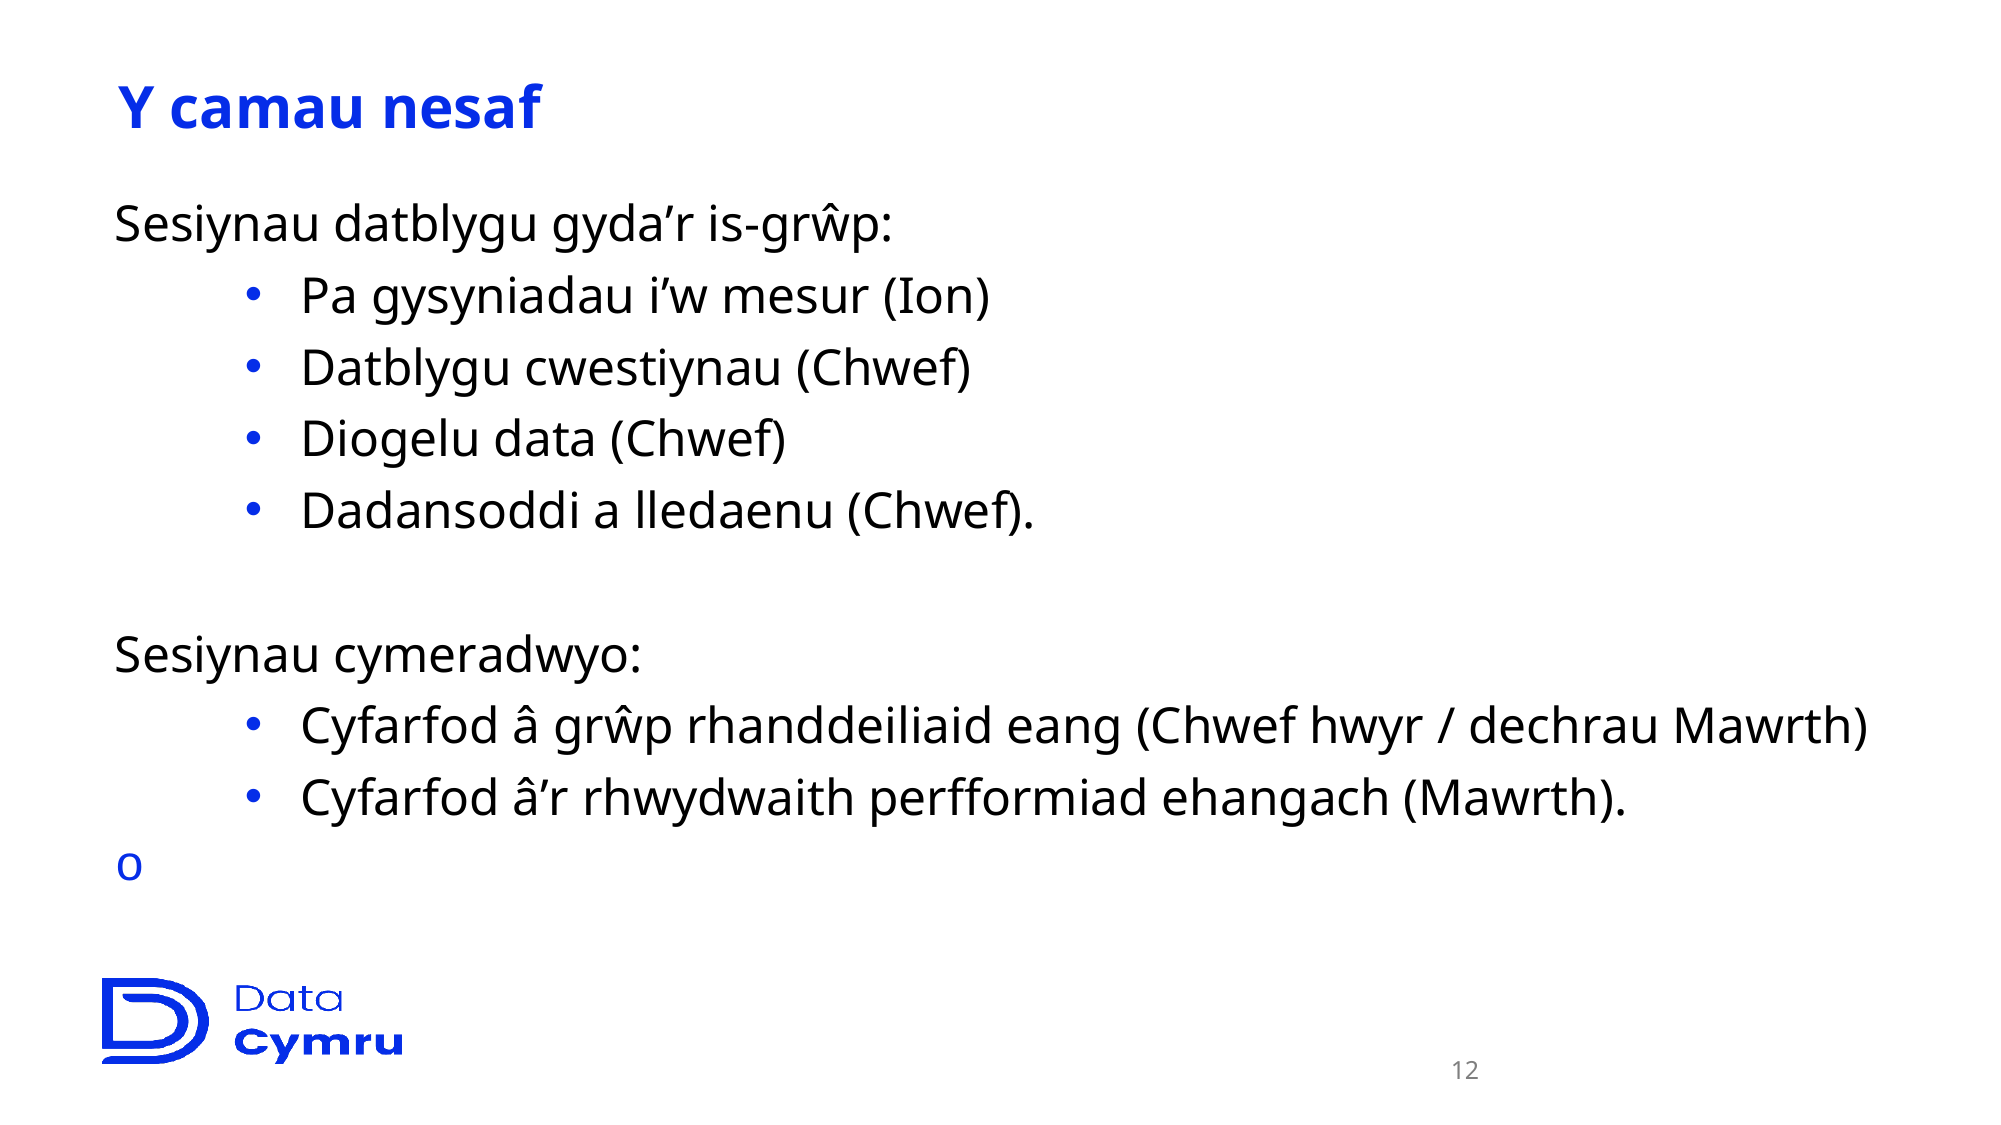

# Y camau nesaf
Sesiynau datblygu gyda’r is-grŵp:
Pa gysyniadau i’w mesur (Ion)
Datblygu cwestiynau (Chwef)
Diogelu data (Chwef)
Dadansoddi a lledaenu (Chwef).
Sesiynau cymeradwyo:
Cyfarfod â grŵp rhanddeiliaid eang (Chwef hwyr / dechrau Mawrth)
Cyfarfod â’r rhwydwaith perfformiad ehangach (Mawrth).